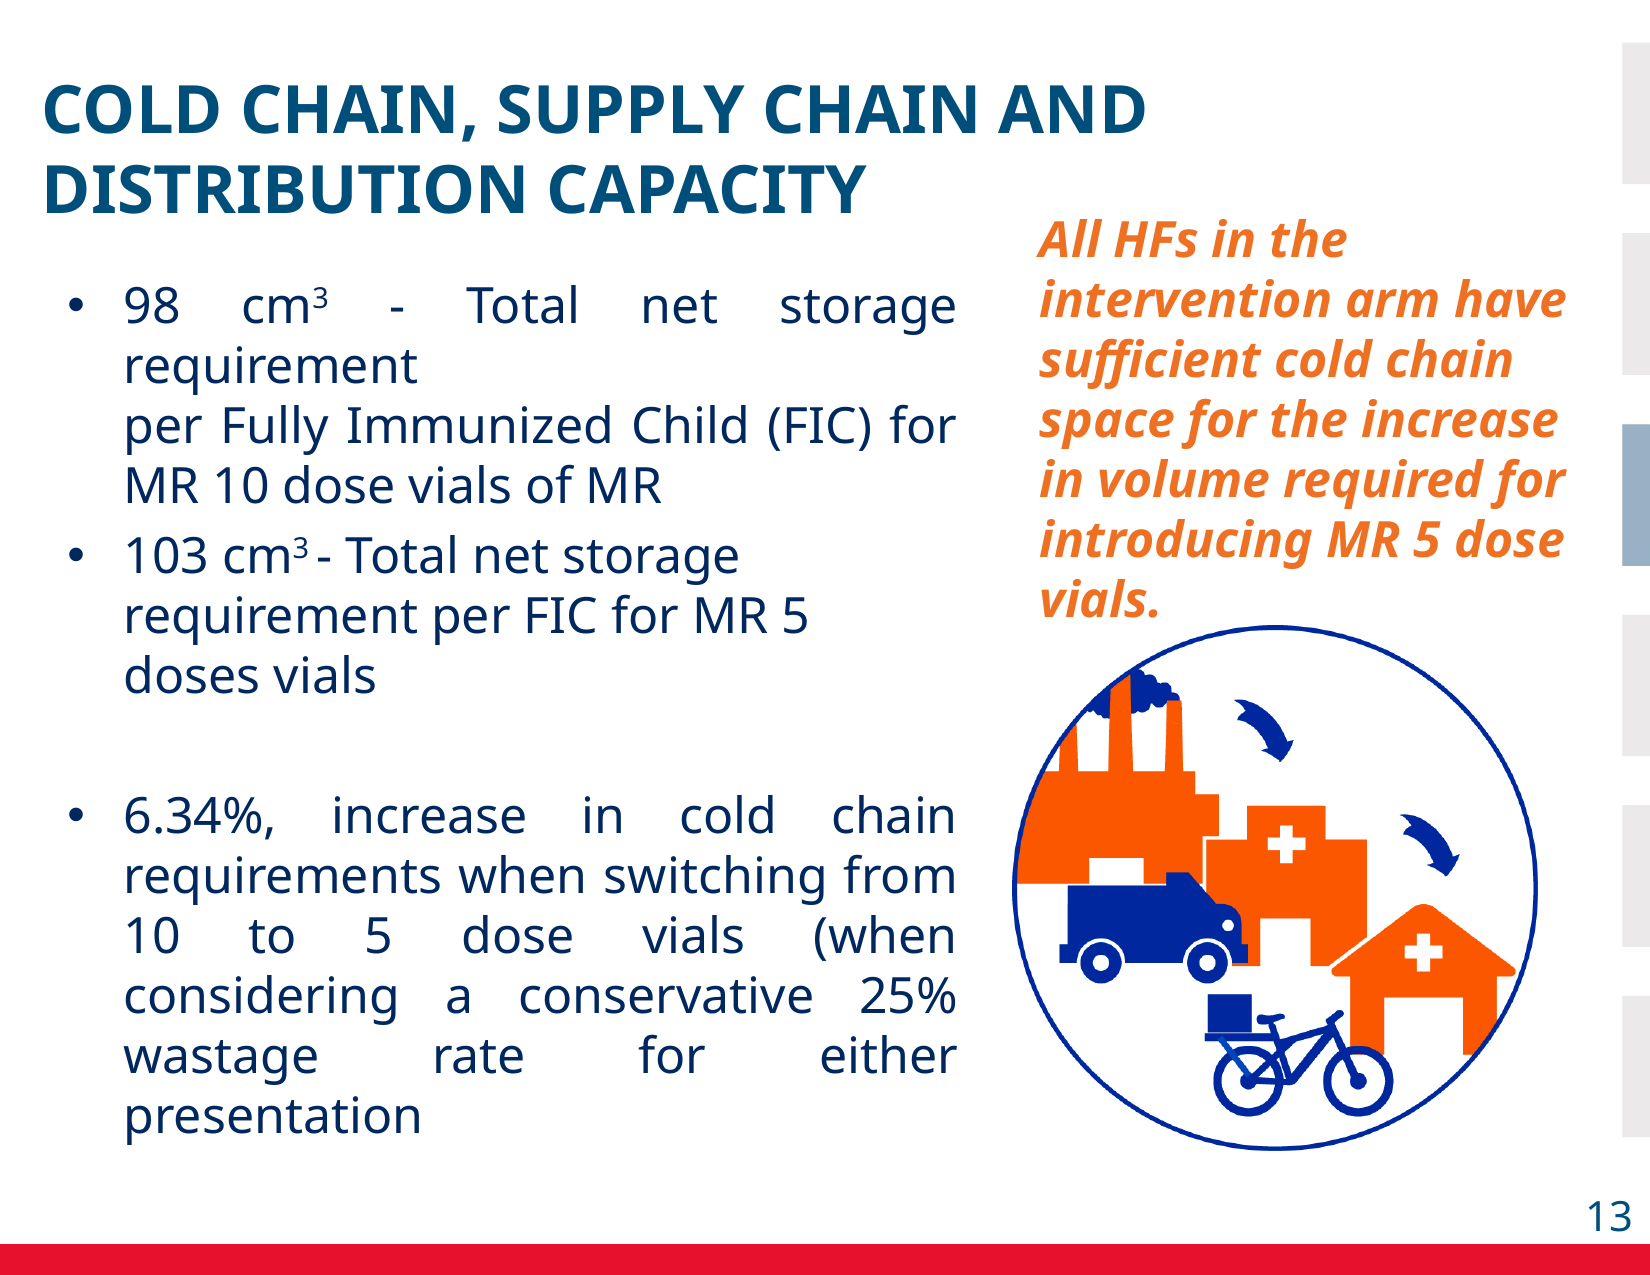

# COLD CHAIN, SUPPLY CHAIN AND DISTRIBUTION CAPACITY
All HFs in the intervention arm have sufficient cold chain space for the increase in volume required for introducing MR 5 dose vials.
98 cm3 - Total net storage requirement
per Fully Immunized Child (FIC) for MR 10 dose vials of MR
103 cm3 - Total net storage requirement per FIC for MR 5 doses vials
6.34%, increase in cold chain requirements when switching from 10 to 5 dose vials (when considering a conservative 25% wastage rate for either presentation